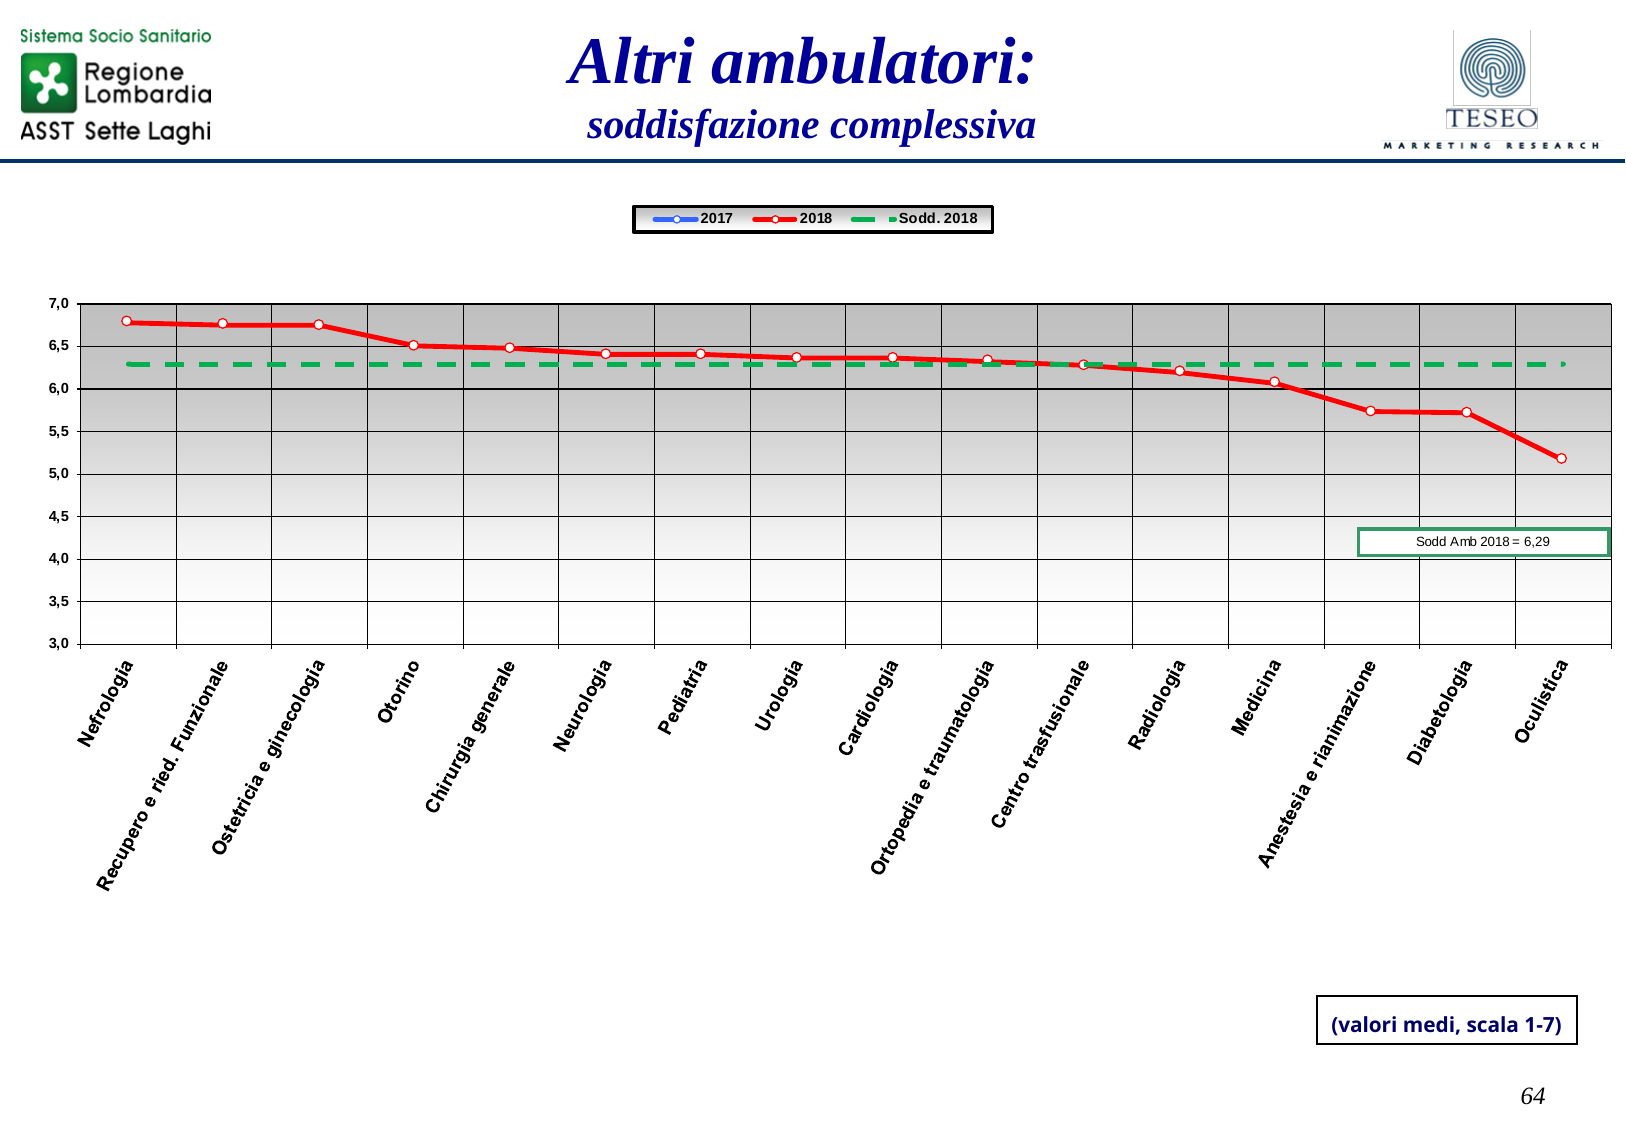

Altri ambulatori:
soddisfazione complessiva
(valori medi, scala 1-7)